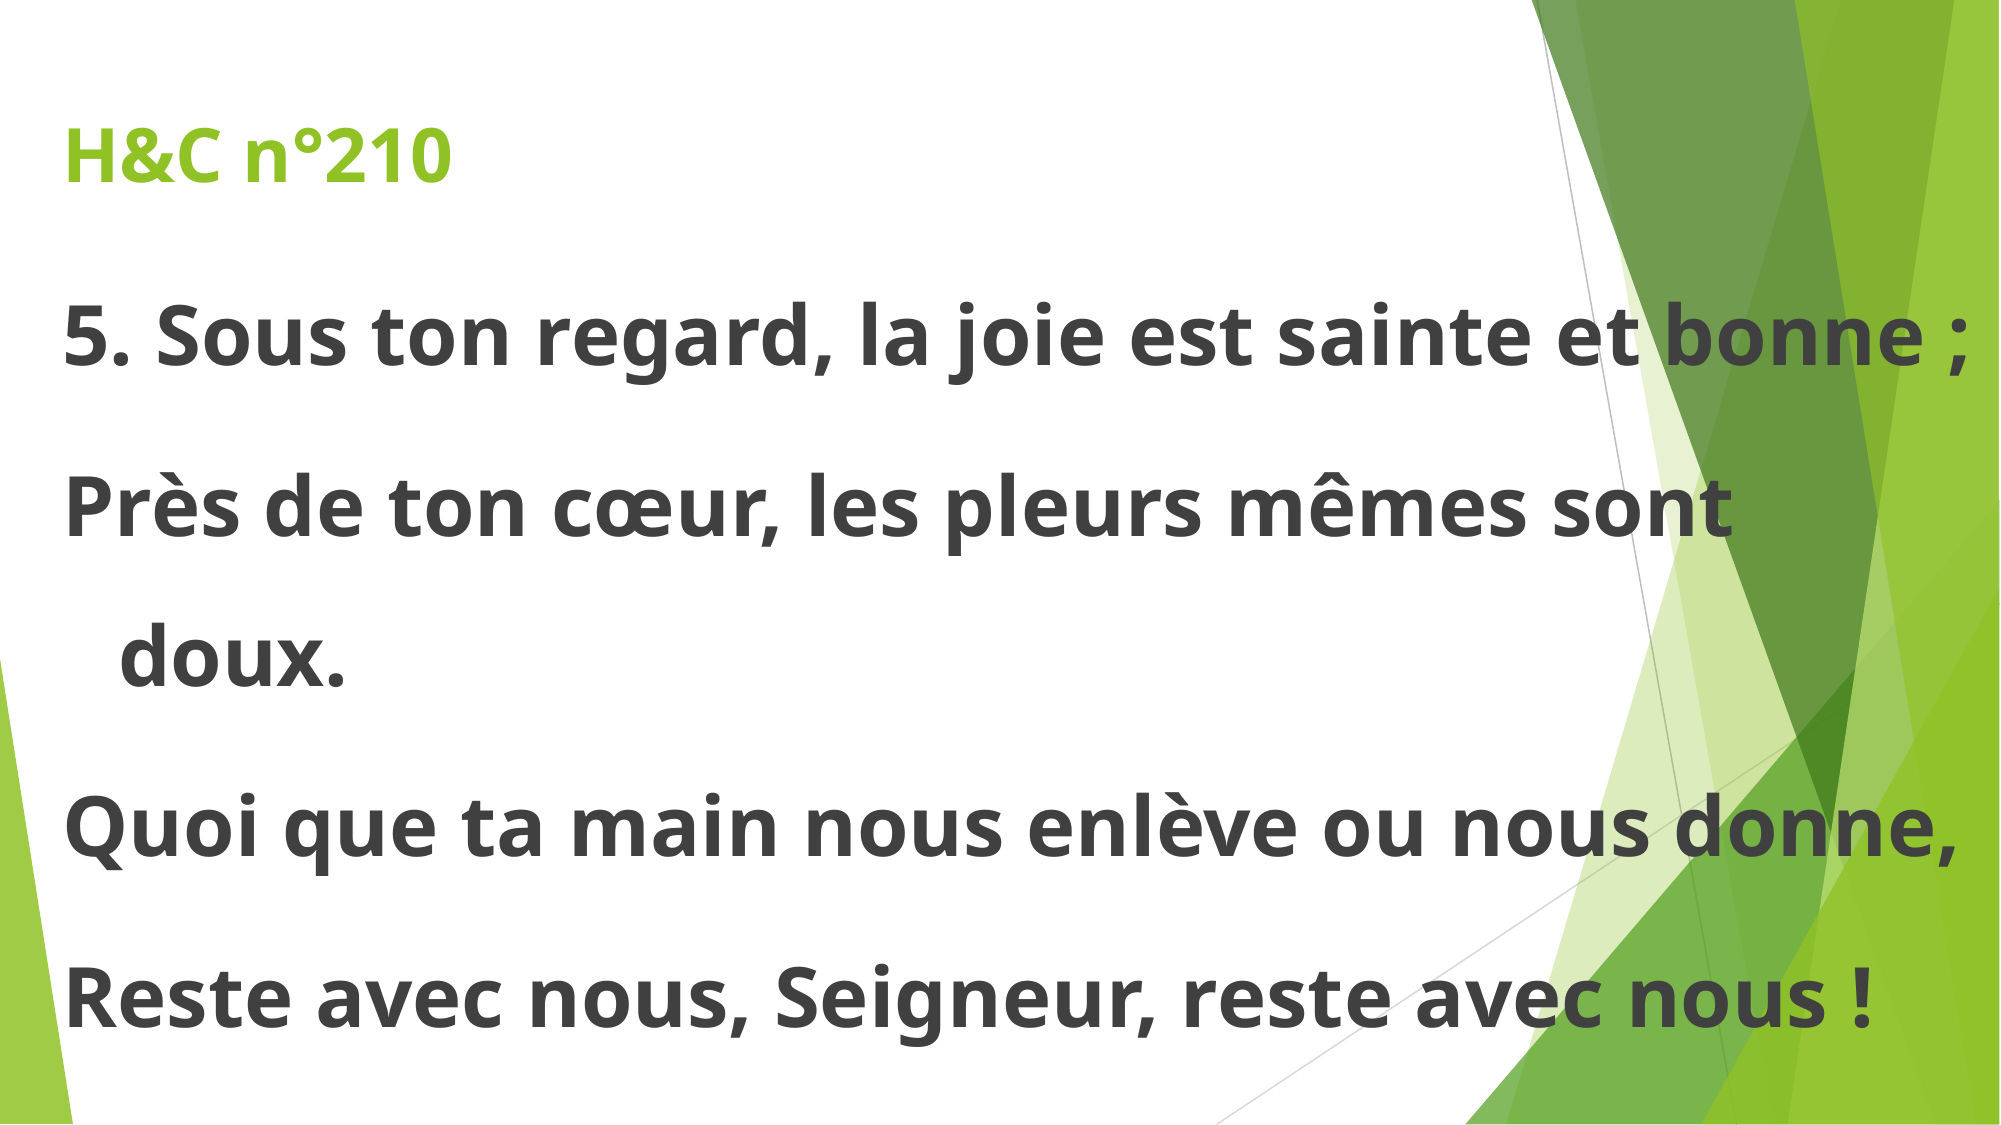

H&C n°210
5. Sous ton regard, la joie est sainte et bonne ;
Près de ton cœur, les pleurs mêmes sont doux.
Quoi que ta main nous enlève ou nous donne,
Reste avec nous, Seigneur, reste avec nous !